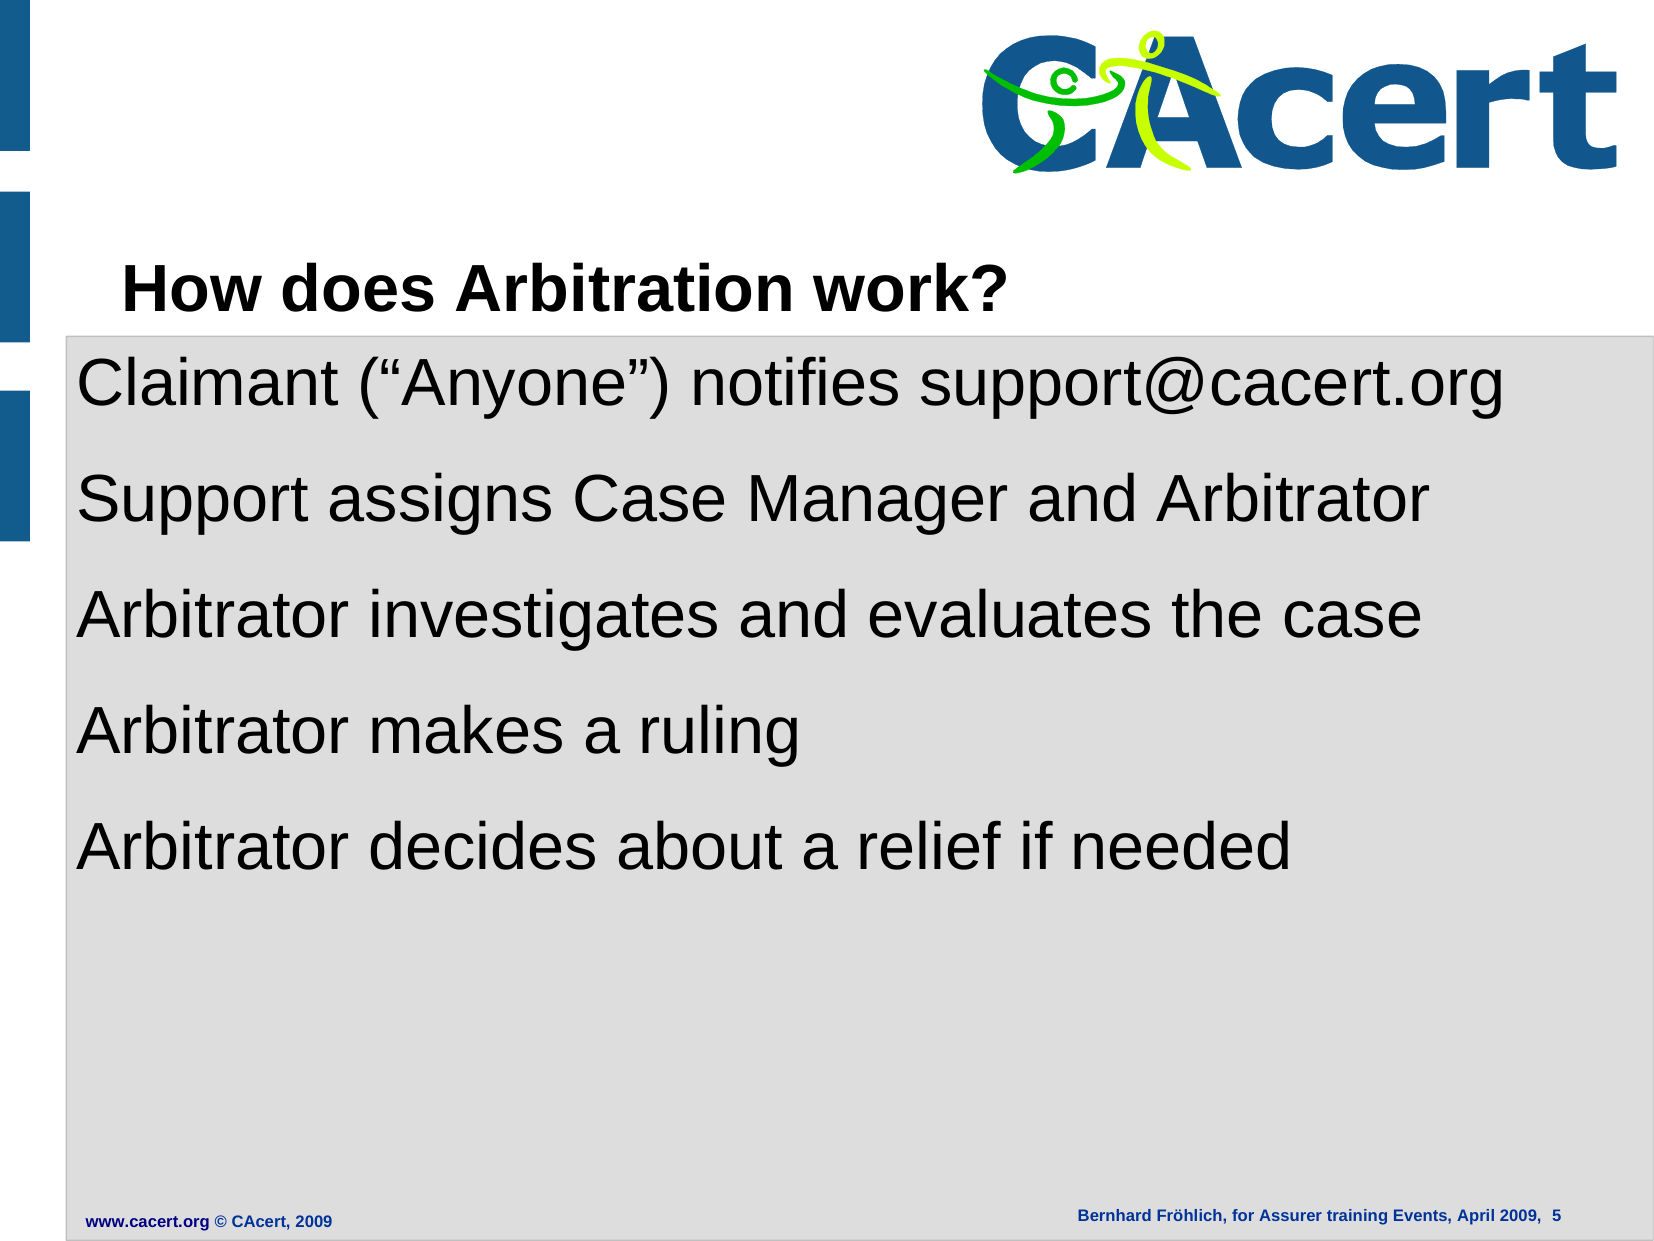

# How does Arbitration work?
Claimant (“Anyone”) notifies support@cacert.org
Support assigns Case Manager and Arbitrator
Arbitrator investigates and evaluates the case
Arbitrator makes a ruling
Arbitrator decides about a relief if needed